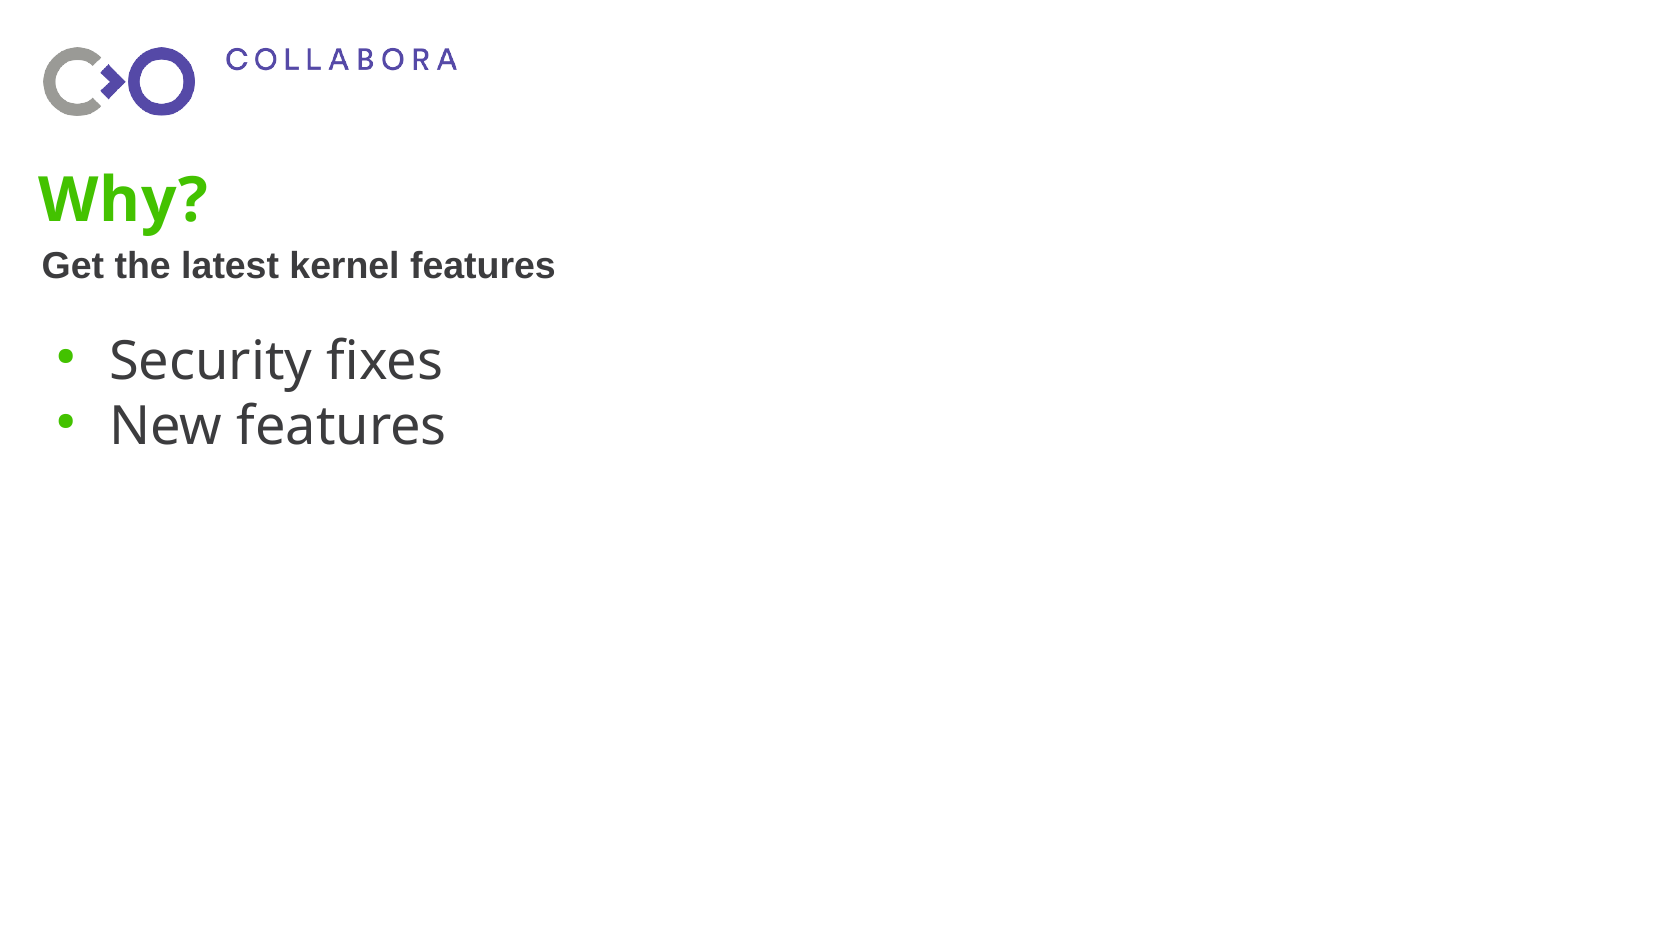

# Why?
Get the latest kernel features
Security fixes
New features